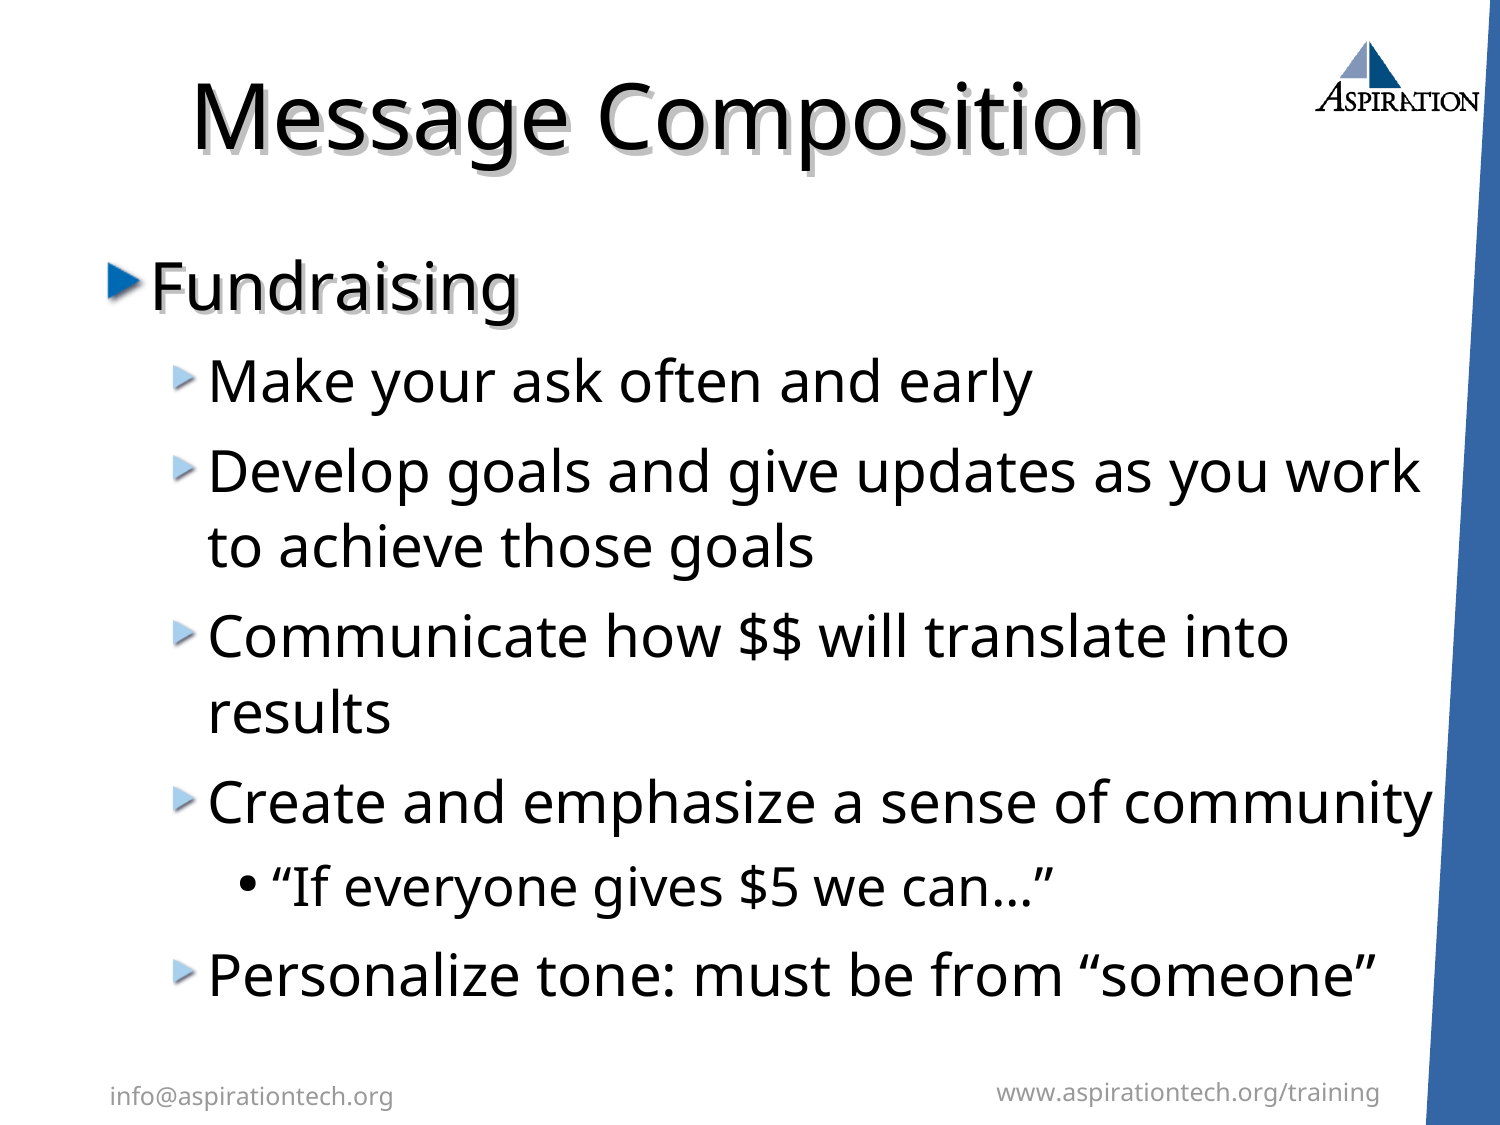

# Message Composition
Fundraising
Make your ask often and early
Develop goals and give updates as you work to achieve those goals
Communicate how $$ will translate into results
Create and emphasize a sense of community
“If everyone gives $5 we can...”
Personalize tone: must be from “someone”